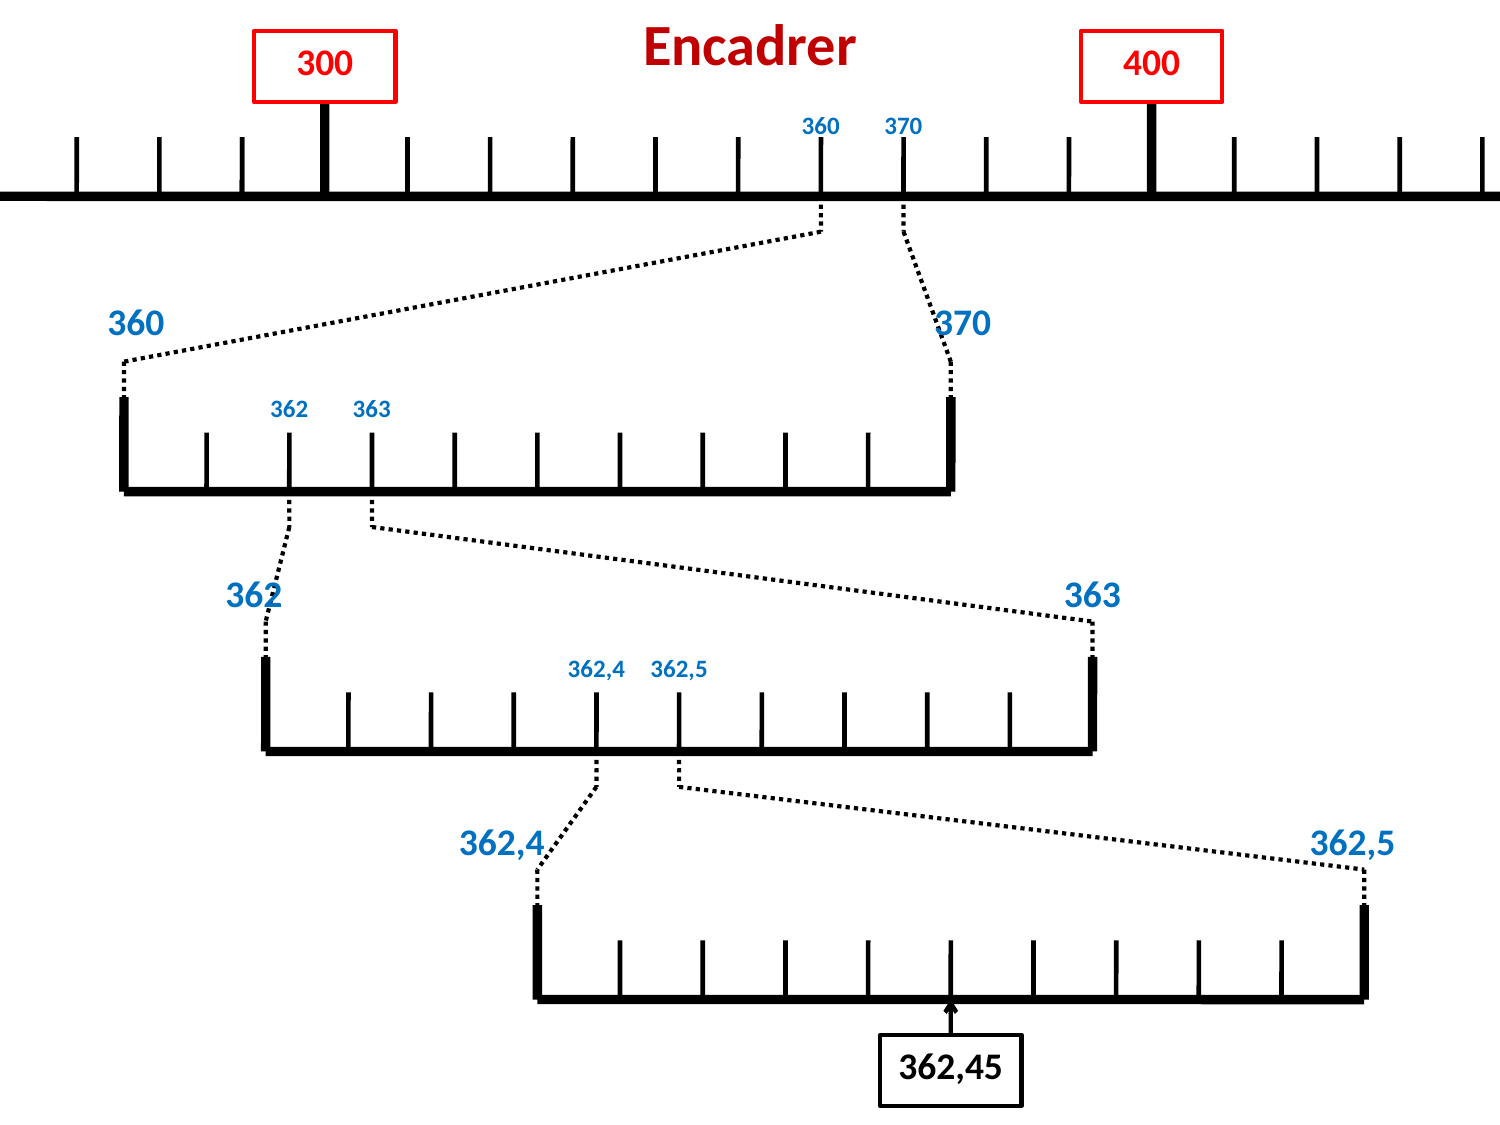

Encadrer
300
400
360
370
360
370
362
363
362
363
362,4
362,5
362,4
362,5
362,45